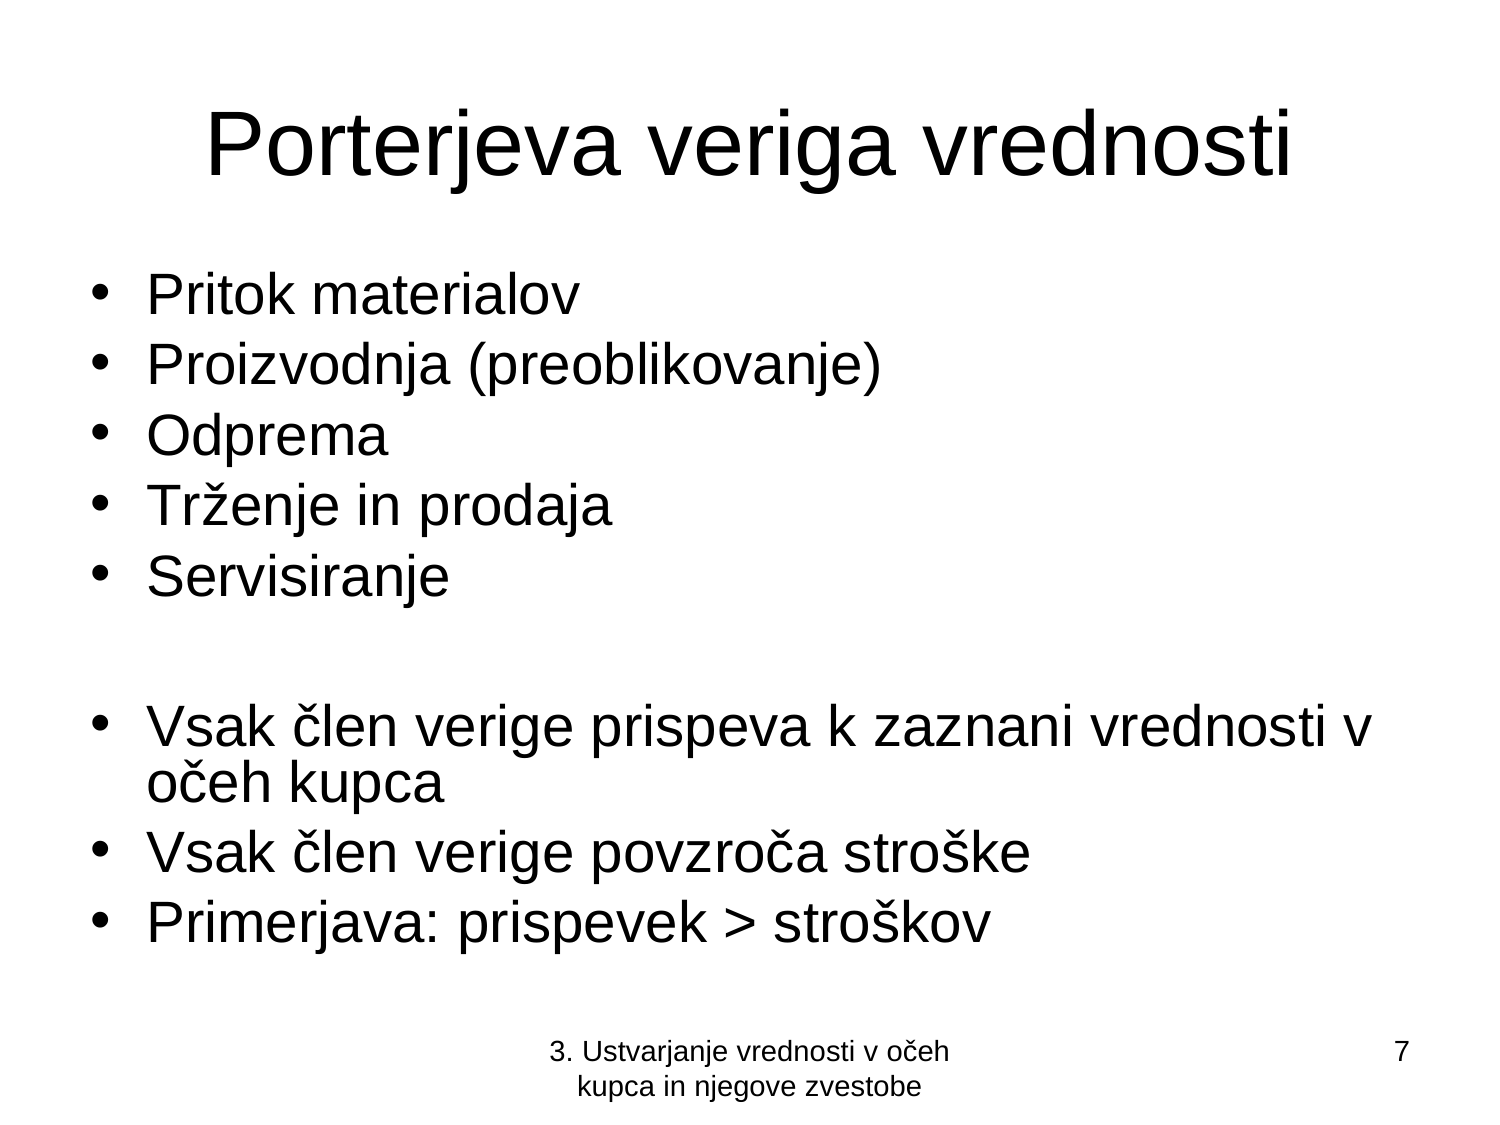

# Porterjeva veriga vrednosti
Pritok materialov
Proizvodnja (preoblikovanje)
Odprema
Trženje in prodaja
Servisiranje
Vsak člen verige prispeva k zaznani vrednosti v očeh kupca
Vsak člen verige povzroča stroške
Primerjava: prispevek > stroškov
3. Ustvarjanje vrednosti v očeh kupca in njegove zvestobe